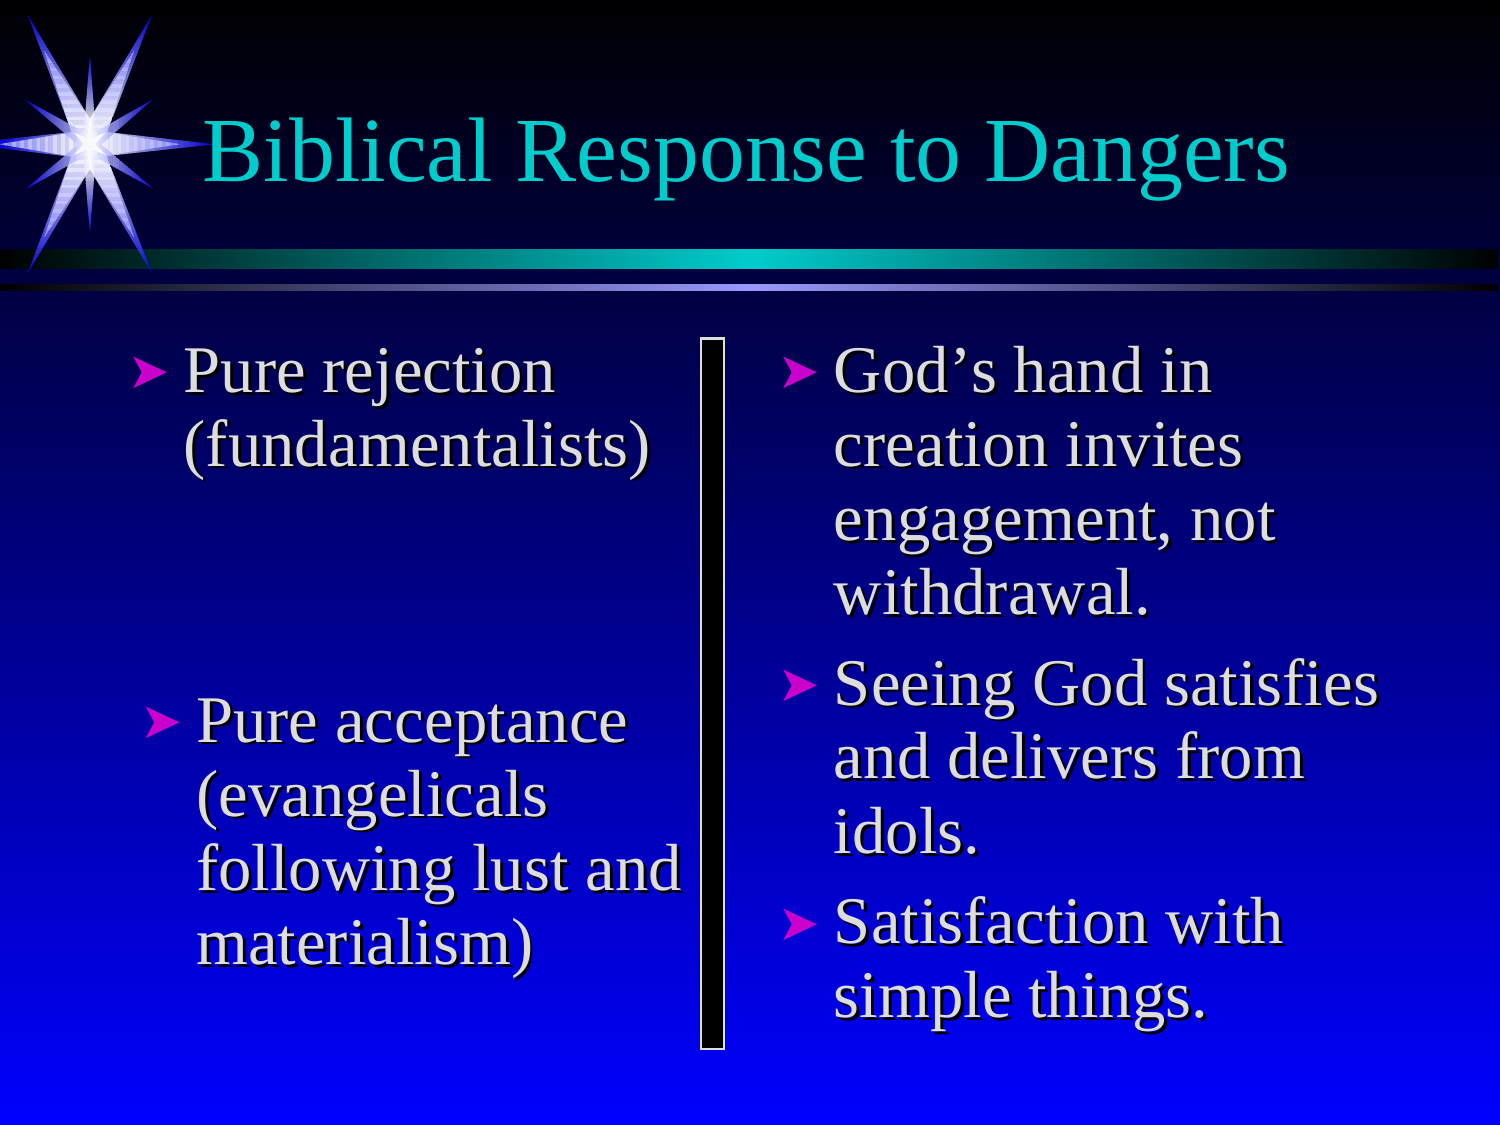

# Biblical Response to Dangers
Pure rejection (fundamentalists)
God’s hand in creation invites engagement, not withdrawal.
Seeing God satisfies and delivers from idols.
Satisfaction with simple things.
Pure acceptance (evangelicals following lust and materialism)